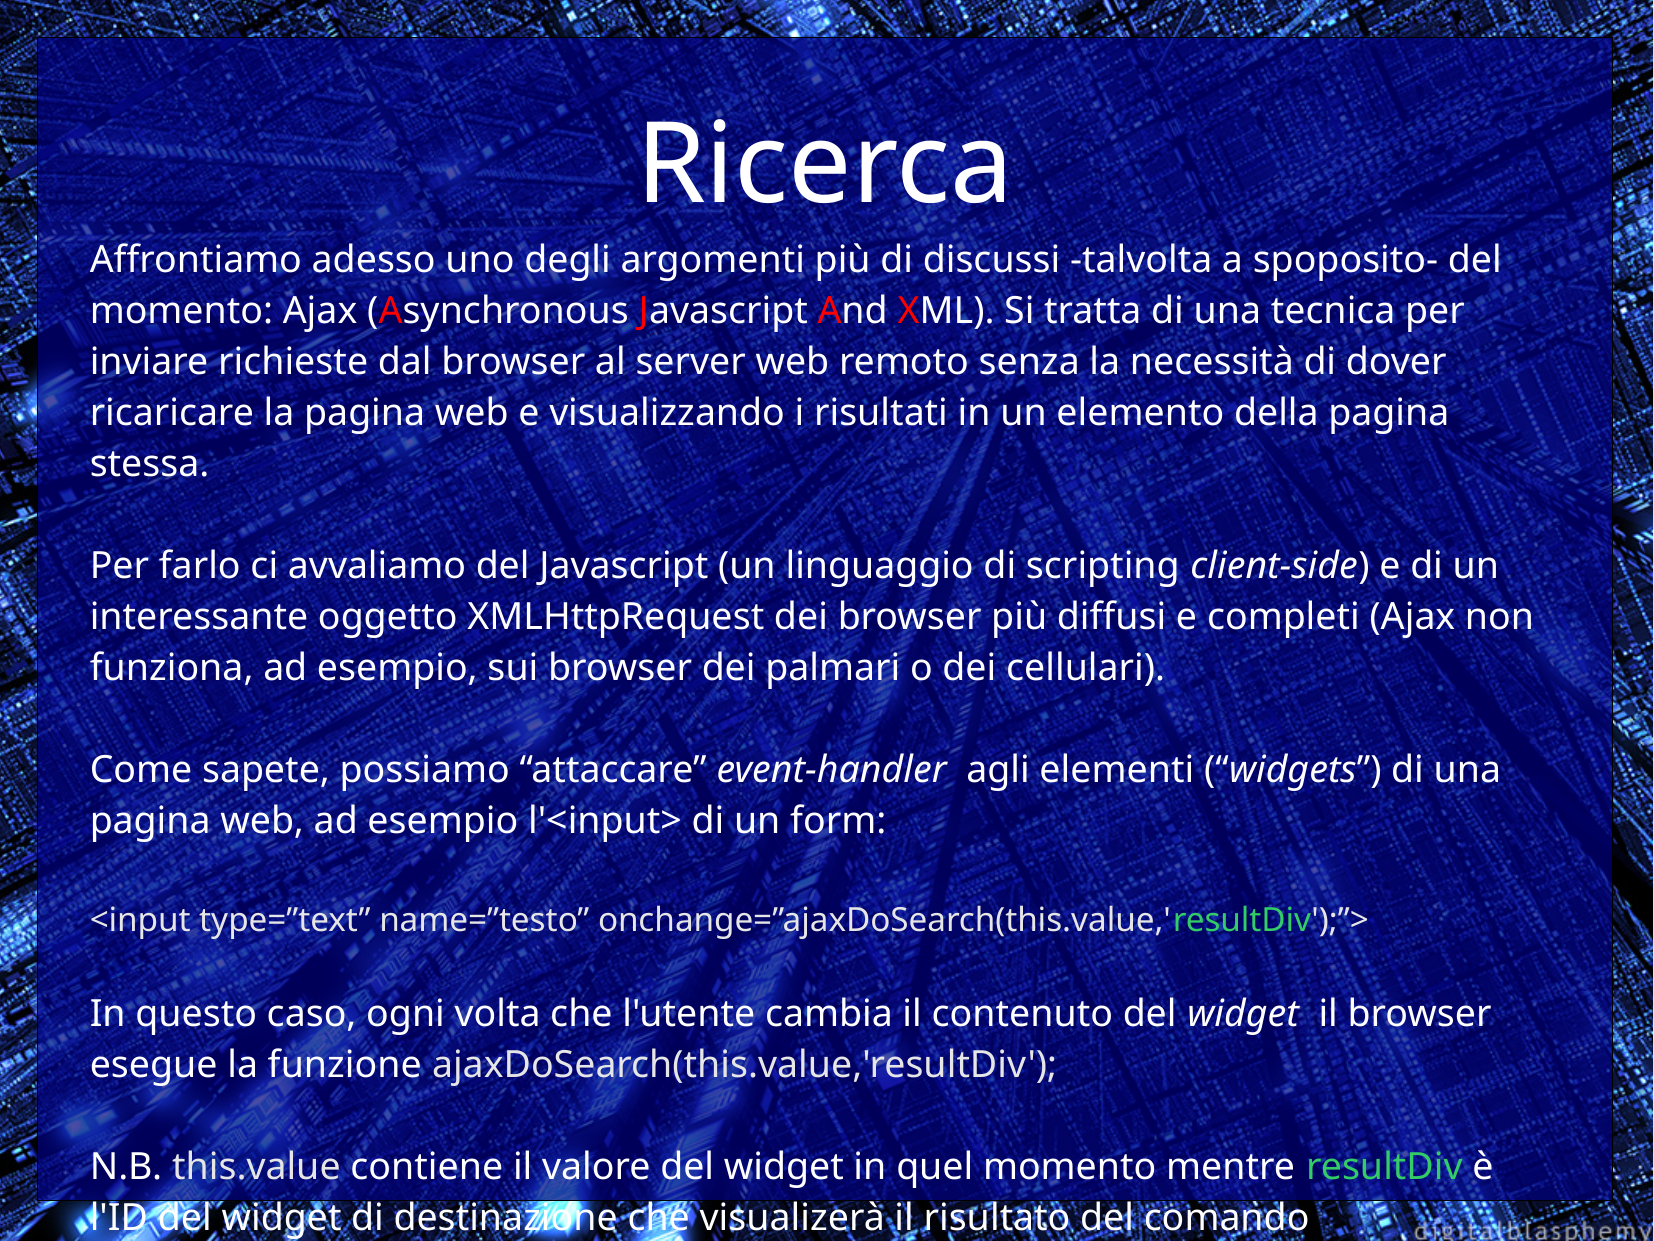

Ricerca
Affrontiamo adesso uno degli argomenti più di discussi -talvolta a spoposito- del momento: Ajax (Asynchronous Javascript And XML). Si tratta di una tecnica per inviare richieste dal browser al server web remoto senza la necessità di dover ricaricare la pagina web e visualizzando i risultati in un elemento della pagina stessa.
Per farlo ci avvaliamo del Javascript (un linguaggio di scripting client-side) e di un interessante oggetto XMLHttpRequest dei browser più diffusi e completi (Ajax non funziona, ad esempio, sui browser dei palmari o dei cellulari).
Come sapete, possiamo “attaccare” event-handler agli elementi (“widgets”) di una pagina web, ad esempio l'<input> di un form:
<input type=”text” name=”testo” onchange=”ajaxDoSearch(this.value,'resultDiv');”>
In questo caso, ogni volta che l'utente cambia il contenuto del widget il browser esegue la funzione ajaxDoSearch(this.value,'resultDiv');
N.B. this.value contiene il valore del widget in quel momento mentre resultDiv è l'ID del widget di destinazione che visualizerà il risultato del comando
#